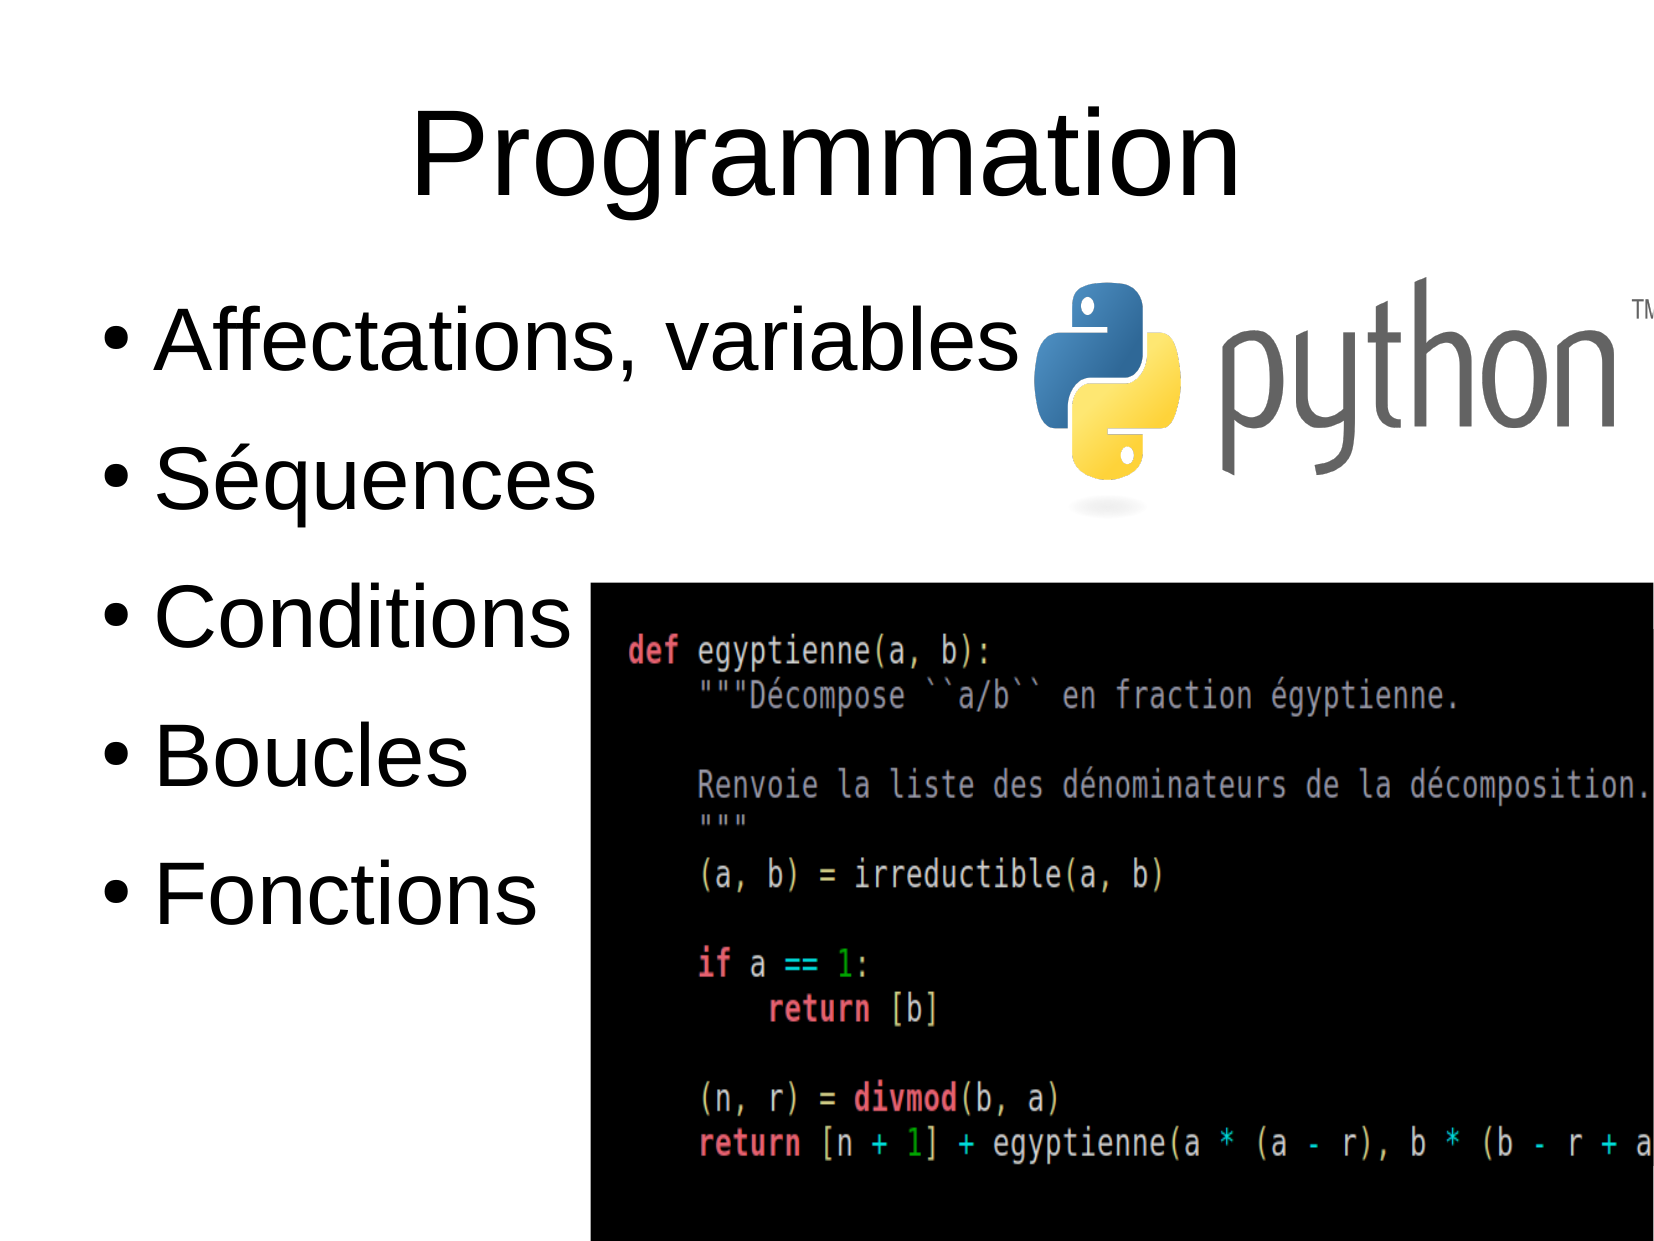

# Programmation
Affectations, variables
Séquences
Conditions
Boucles
Fonctions